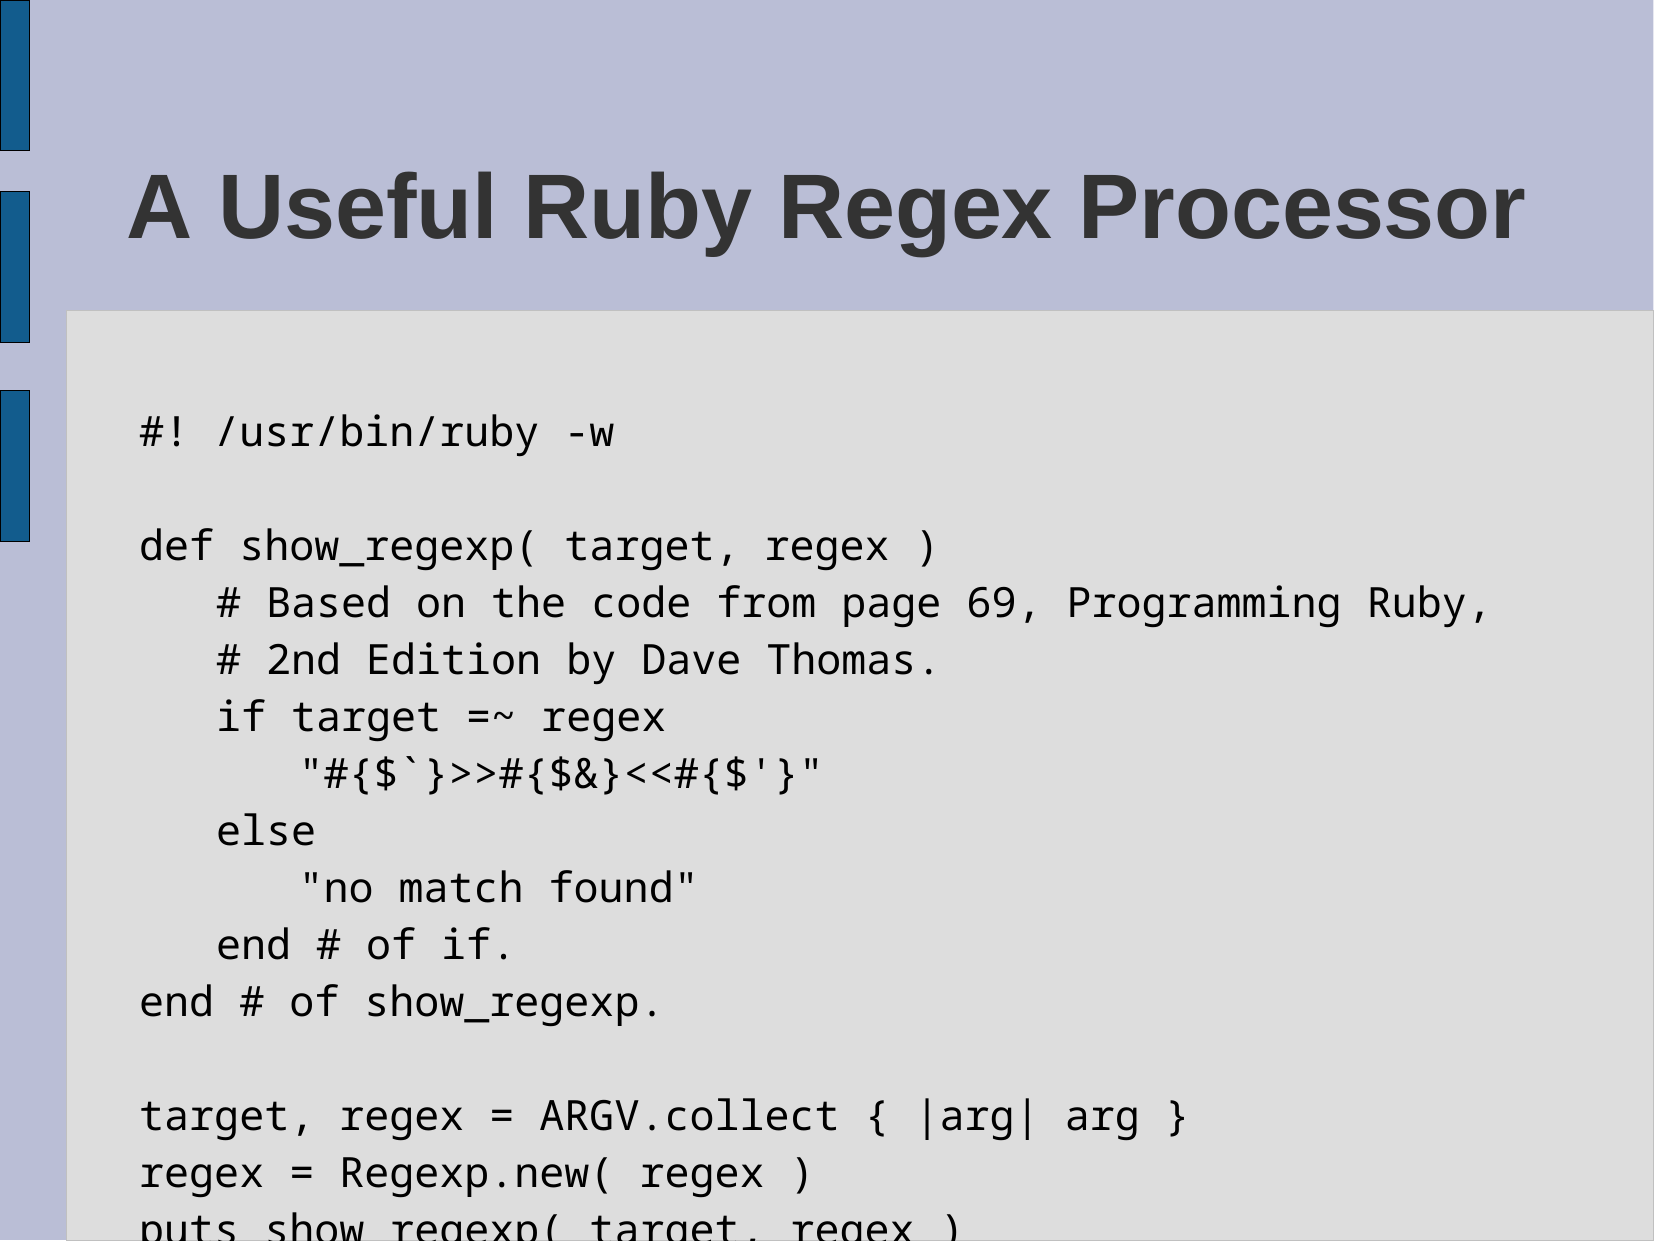

#
A Useful Ruby Regex Processor
#! /usr/bin/ruby -w
def show_regexp( target, regex )
# Based on the code from page 69, Programming Ruby,
# 2nd Edition by Dave Thomas.
if target =~ regex
"#{$`}>>#{$&}<<#{$'}"
else
"no match found"
end # of if.
end # of show_regexp.
target, regex = ARGV.collect { |arg| arg }
regex = Regexp.new( regex )
puts show_regexp( target, regex )